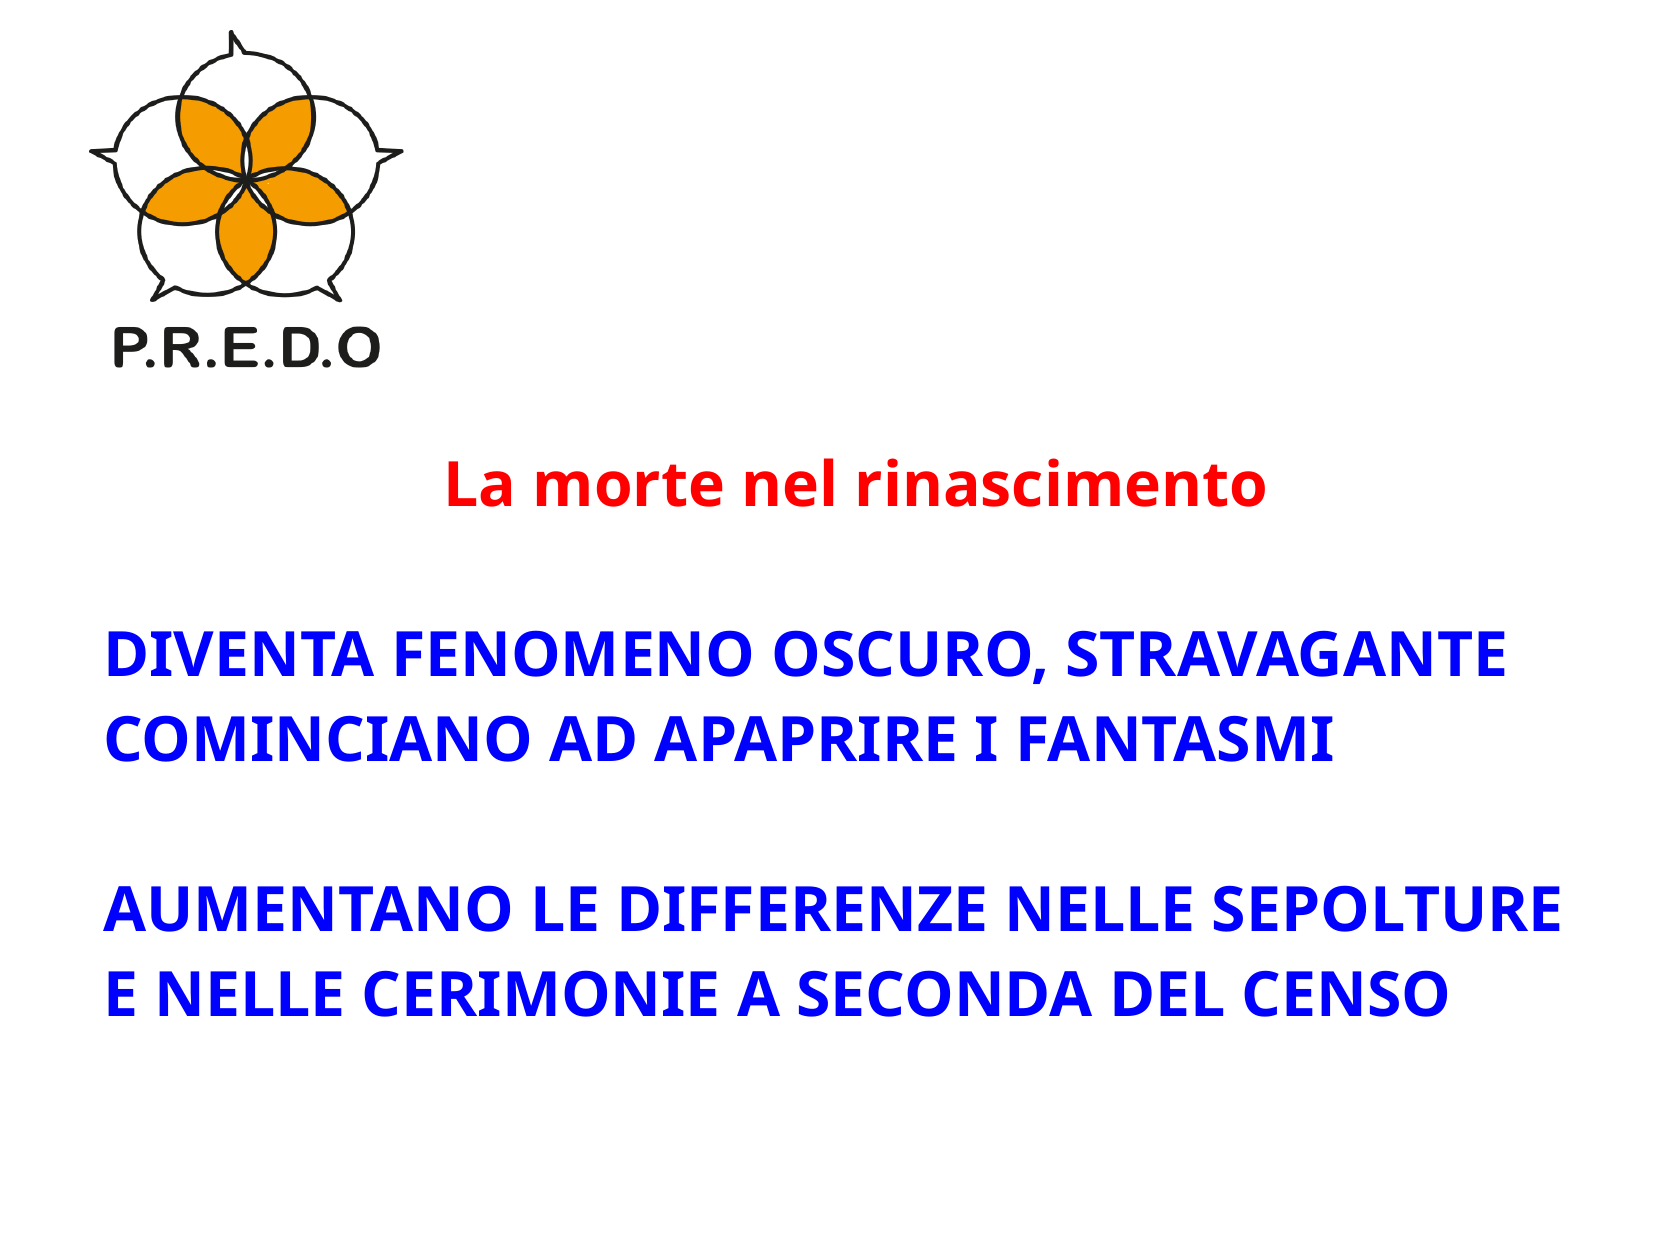

La morte nel rinascimento
DIVENTA FENOMENO OSCURO, STRAVAGANTE COMINCIANO AD APAPRIRE I FANTASMI
AUMENTANO LE DIFFERENZE NELLE SEPOLTURE E NELLE CERIMONIE A SECONDA DEL CENSO